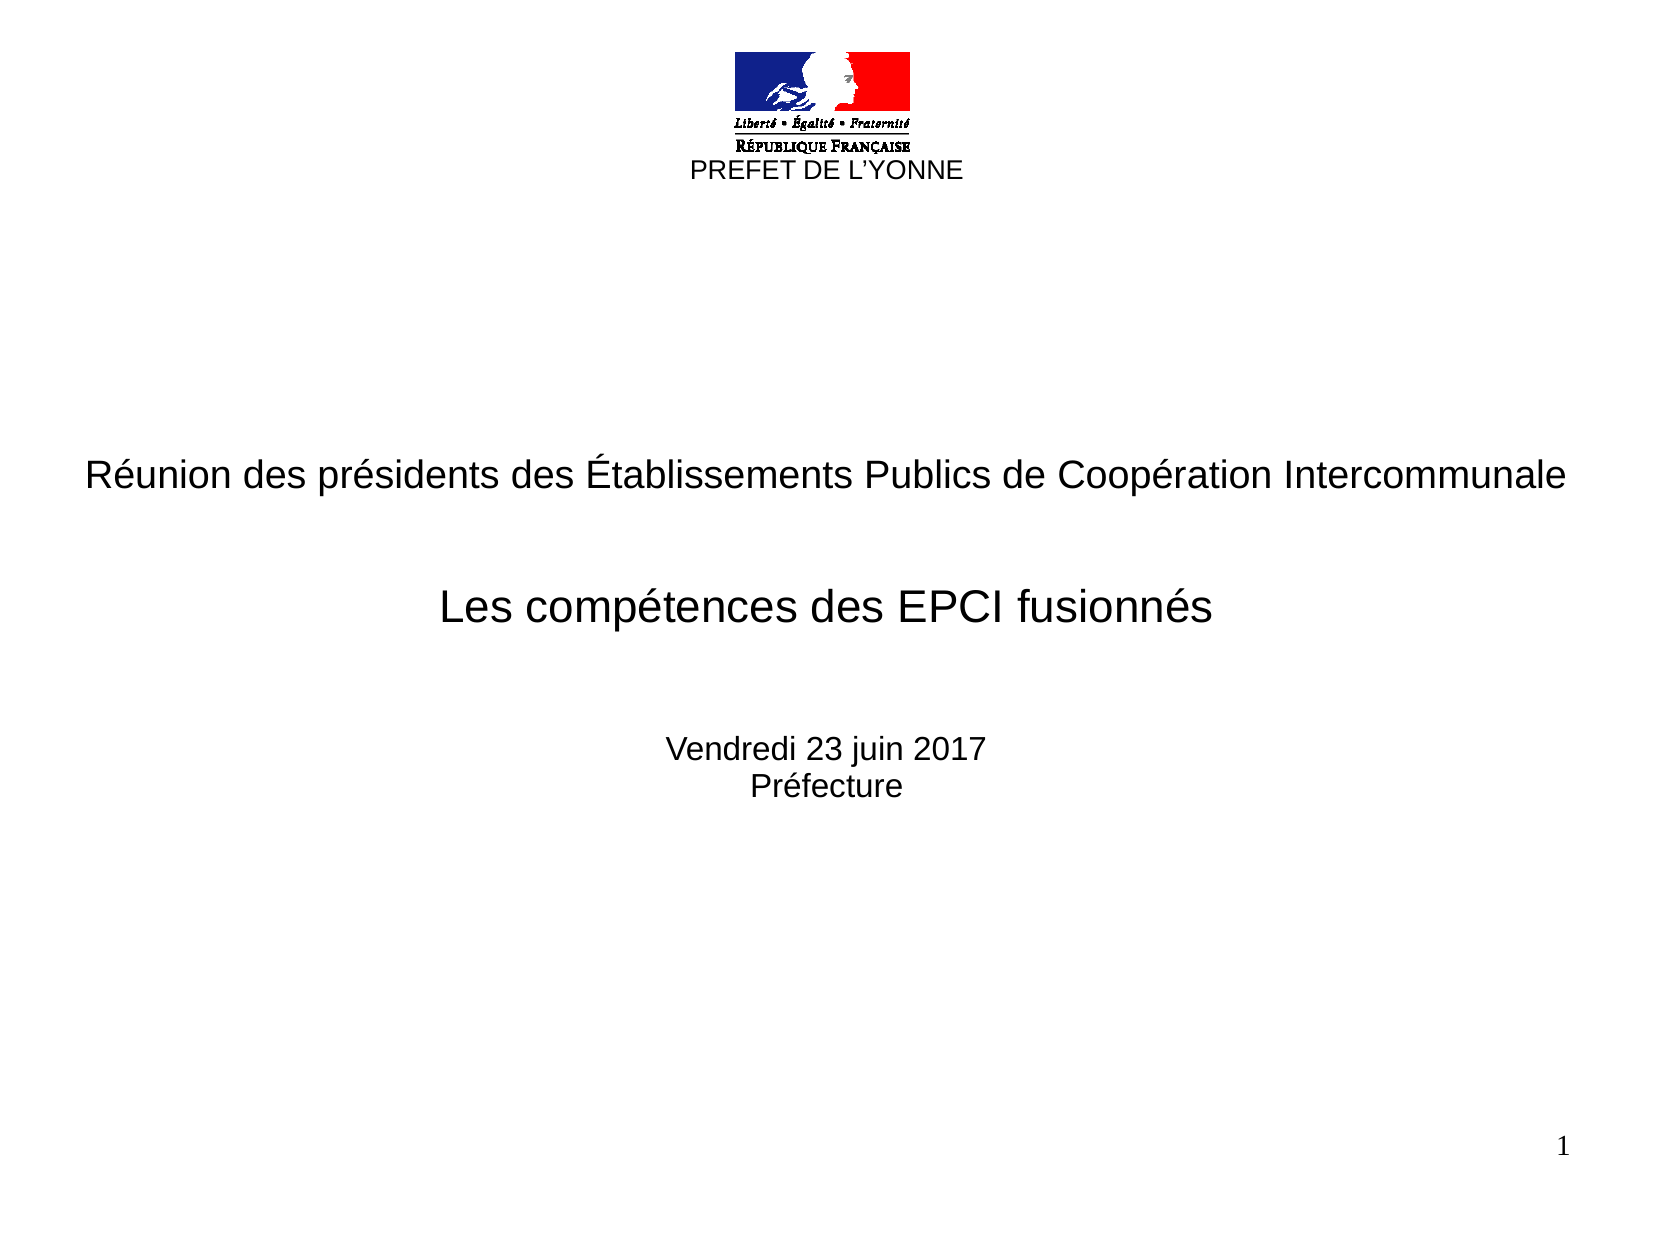

# PREFET DE L’YONNE
Réunion des présidents des Établissements Publics de Coopération Intercommunale
Les compétences des EPCI fusionnés
Vendredi 23 juin 2017
Préfecture
1